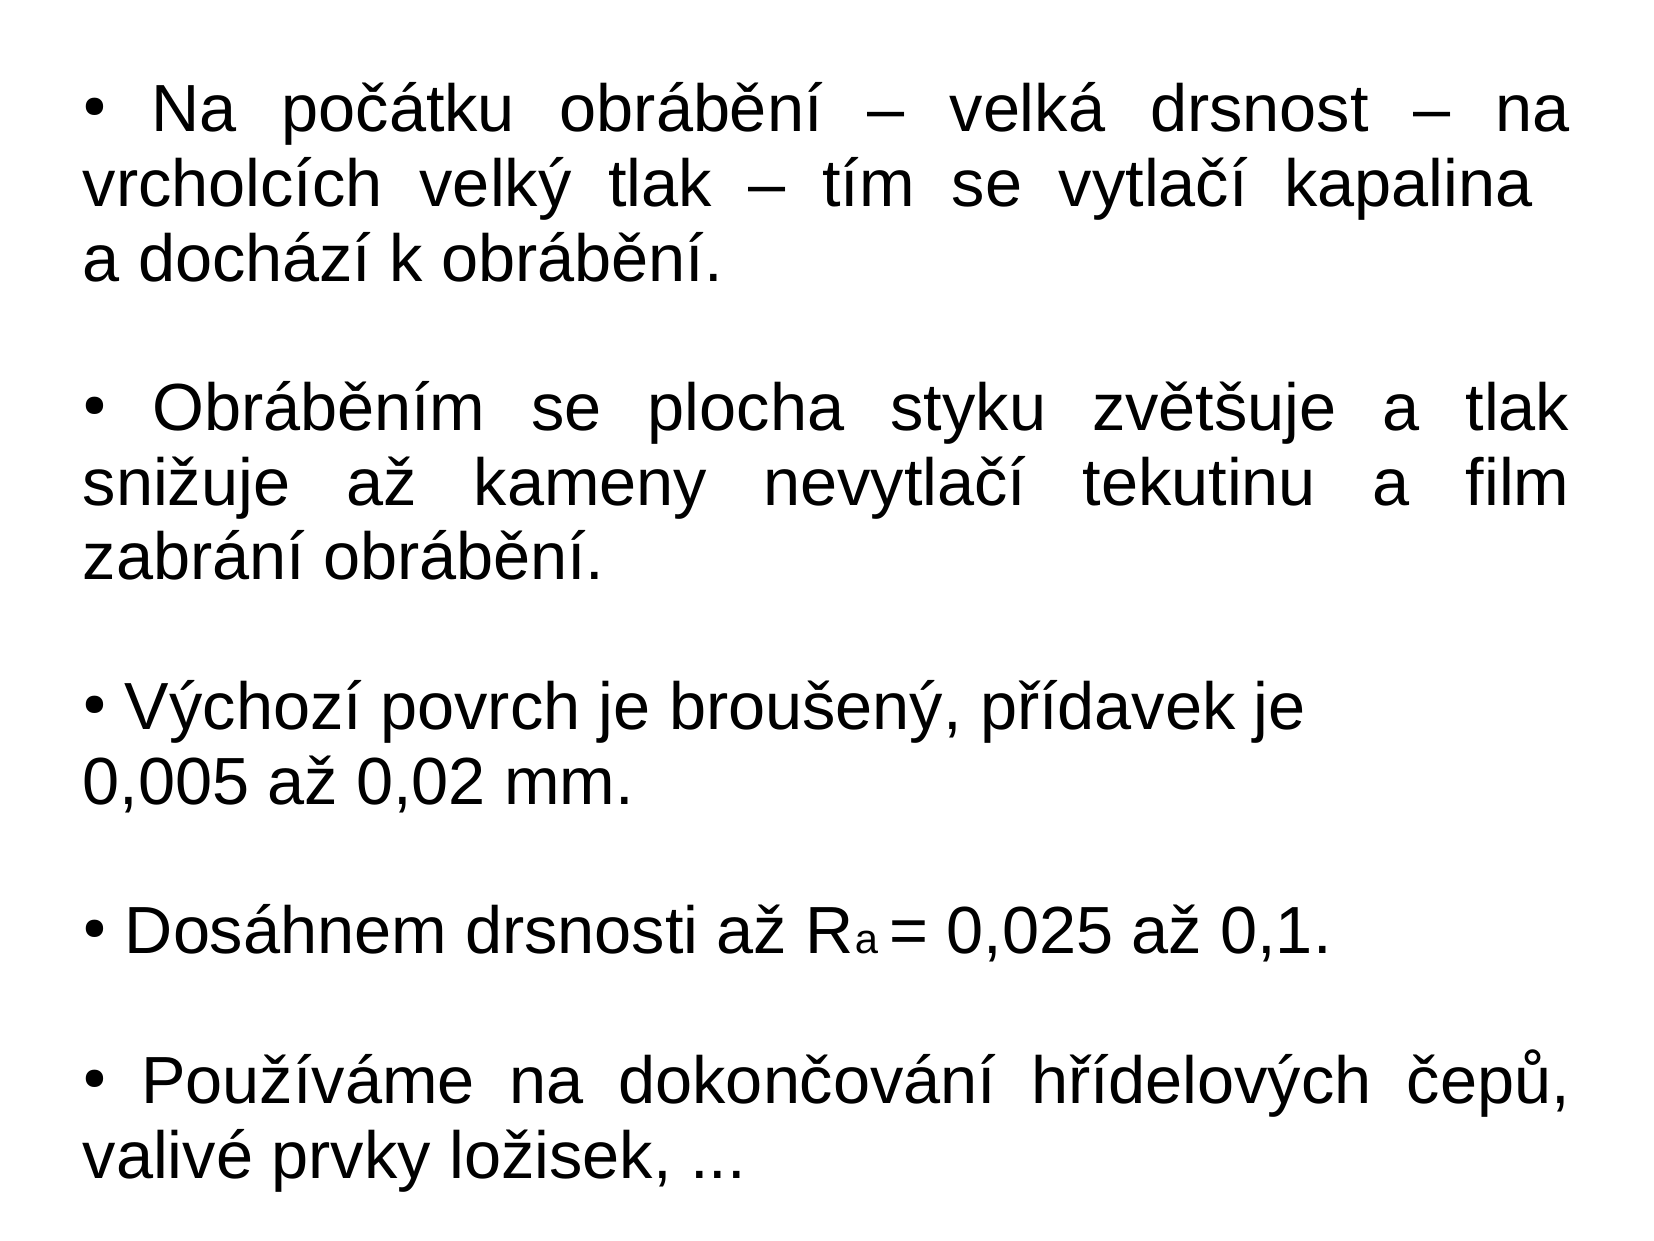

# Na počátku obrábění – velká drsnost – na vrcholcích velký tlak – tím se vytlačí kapalina a dochází k obrábění.
 Obráběním se plocha styku zvětšuje a tlak snižuje až kameny nevytlačí tekutinu a film zabrání obrábění.
 Výchozí povrch je broušený, přídavek je
0,005 až 0,02 mm.
 Dosáhnem drsnosti až Ra = 0,025 až 0,1.
 Používáme na dokončování hřídelových čepů, valivé prvky ložisek, ...